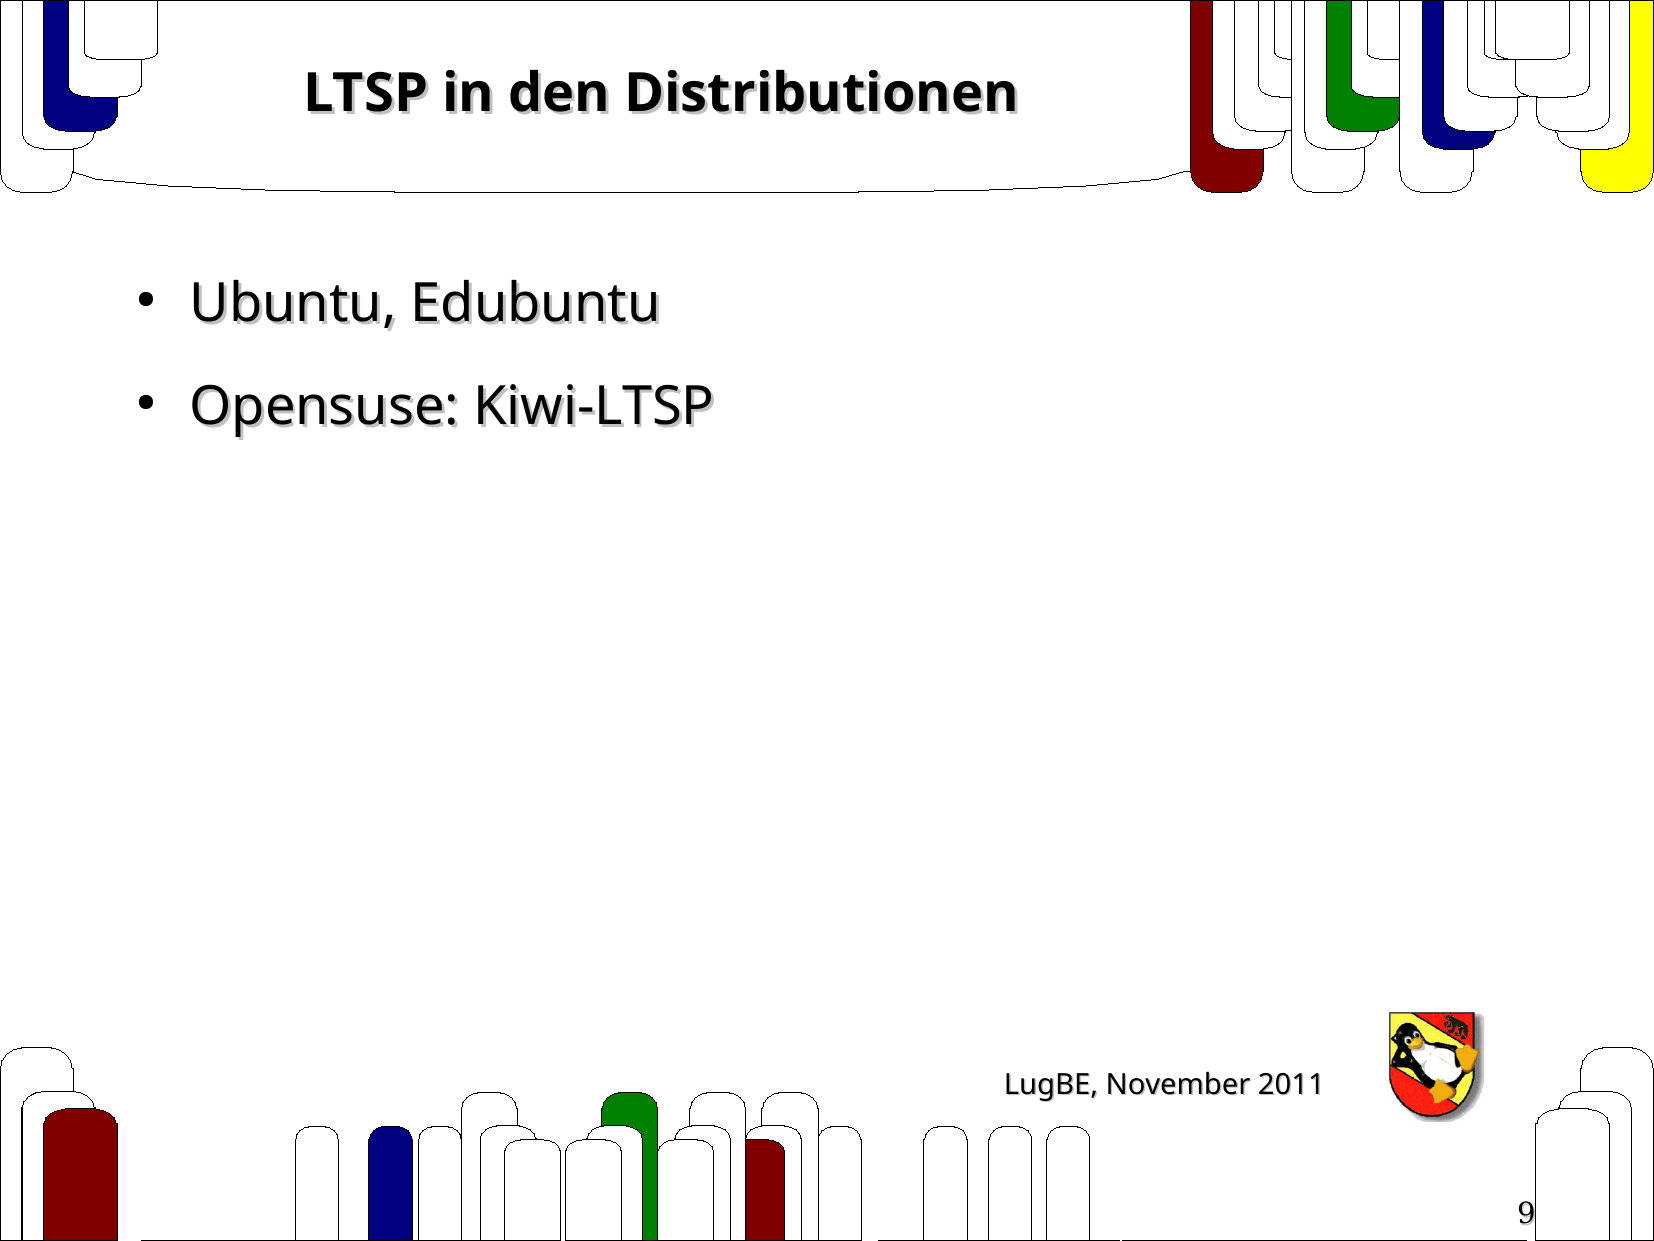

# LTSP in den Distributionen
Ubuntu, Edubuntu
Opensuse: Kiwi-LTSP